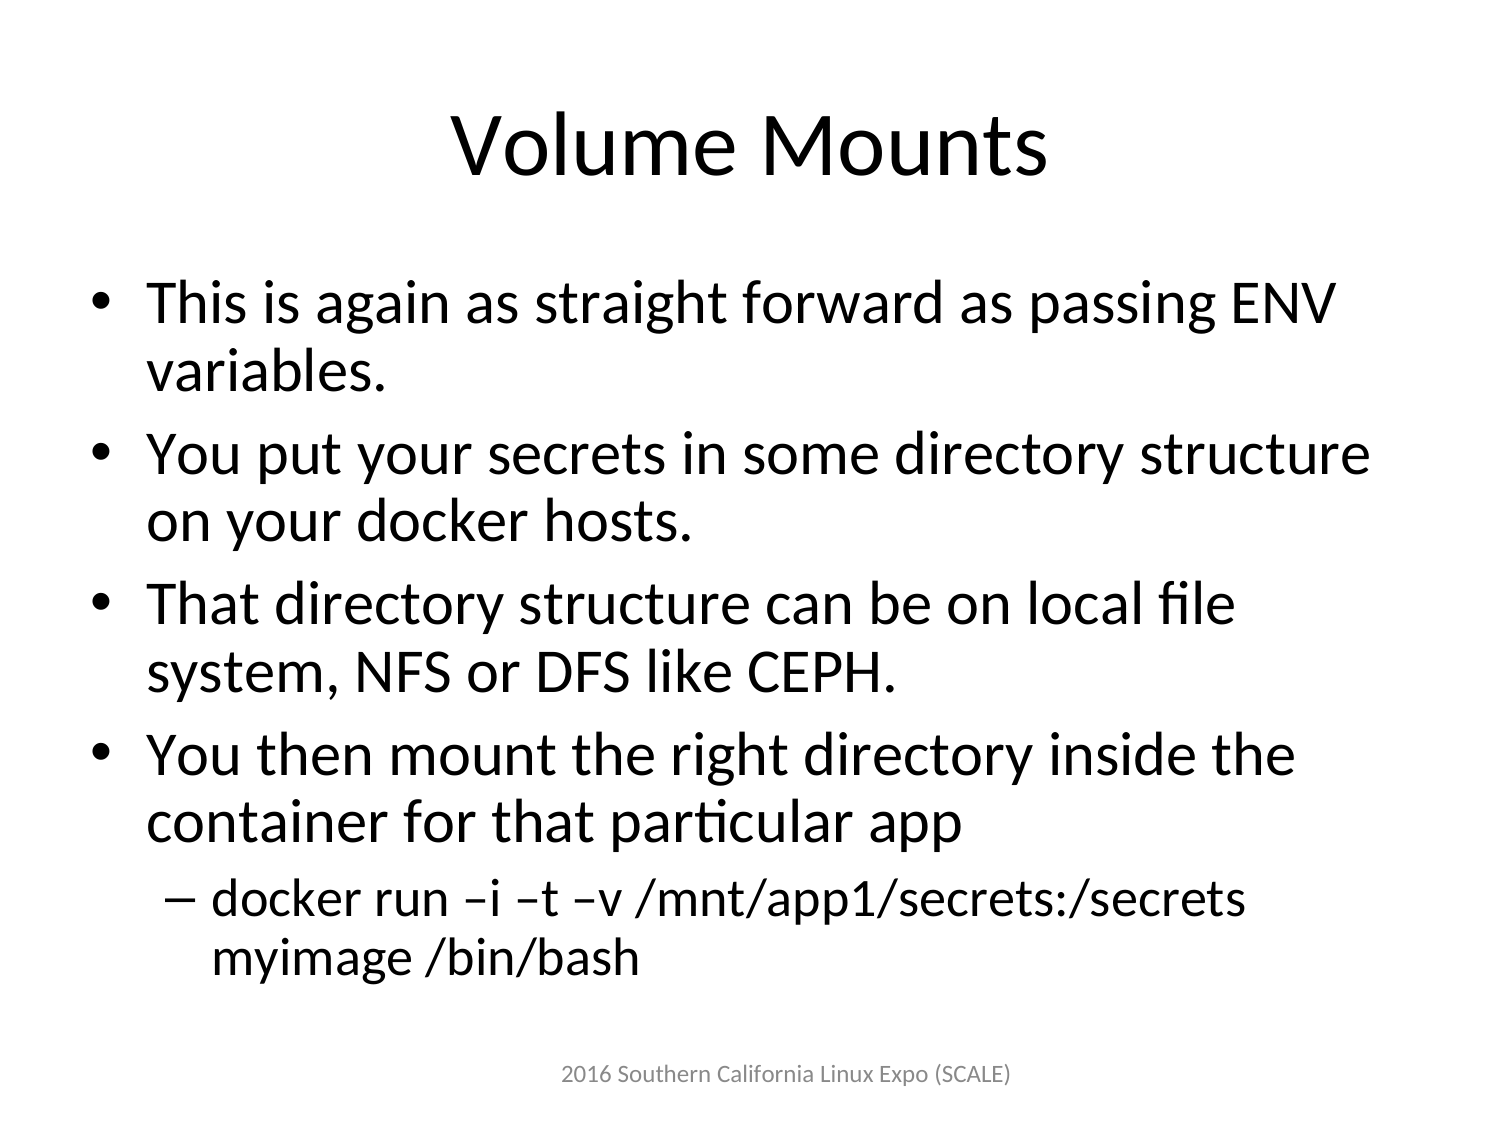

# Volume Mounts
This is again as straight forward as passing ENV variables.
You put your secrets in some directory structure on your docker hosts.
That directory structure can be on local file system, NFS or DFS like CEPH.
You then mount the right directory inside the container for that particular app
docker run –i –t –v /mnt/app1/secrets:/secrets myimage /bin/bash
2016 Southern California Linux Expo (SCALE)